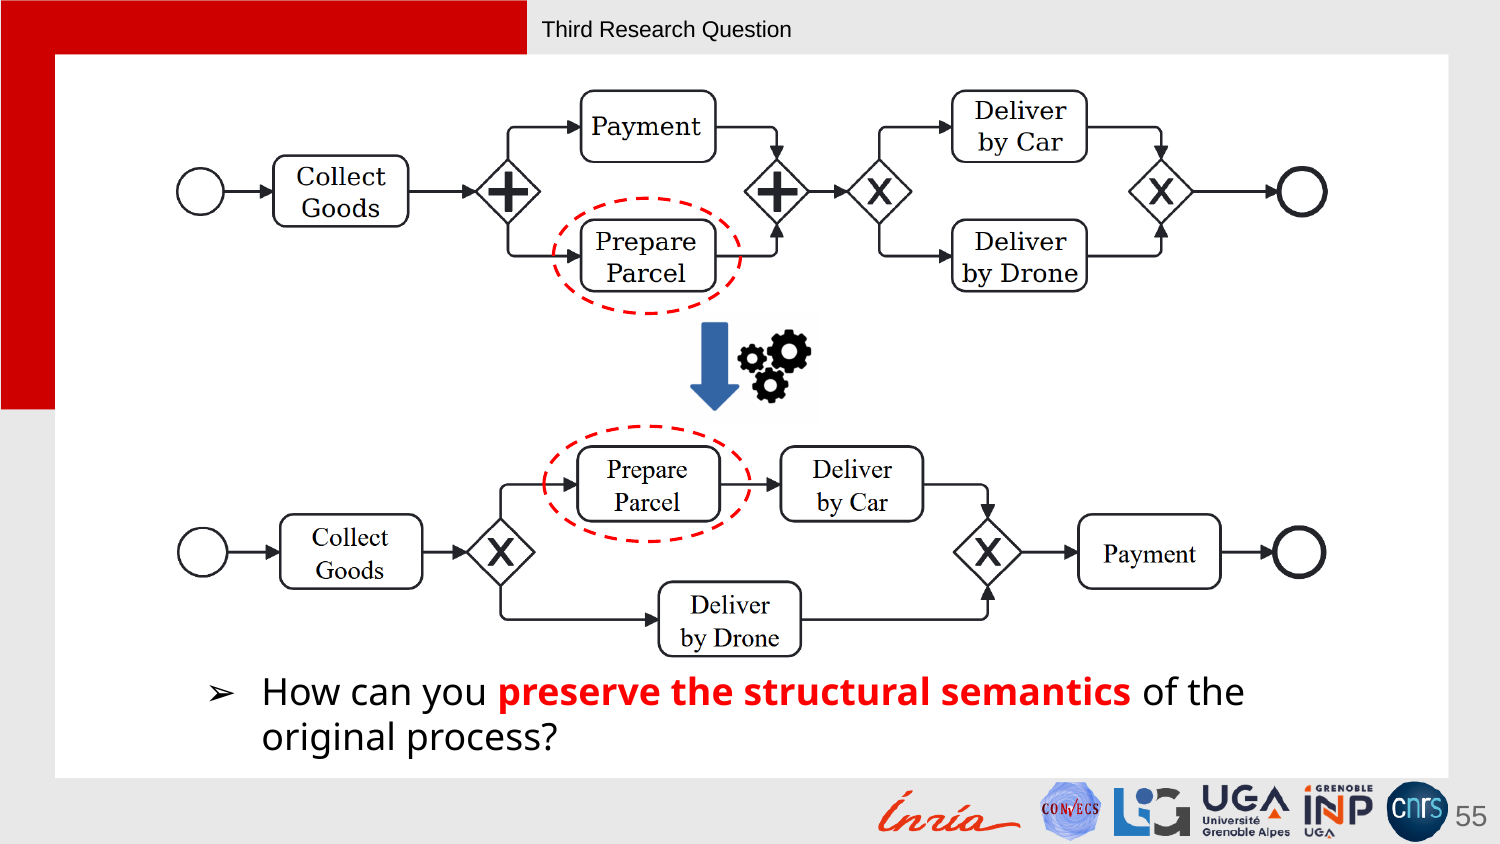

# Third Research Question
How can you preserve the structural semantics of the original process?
55